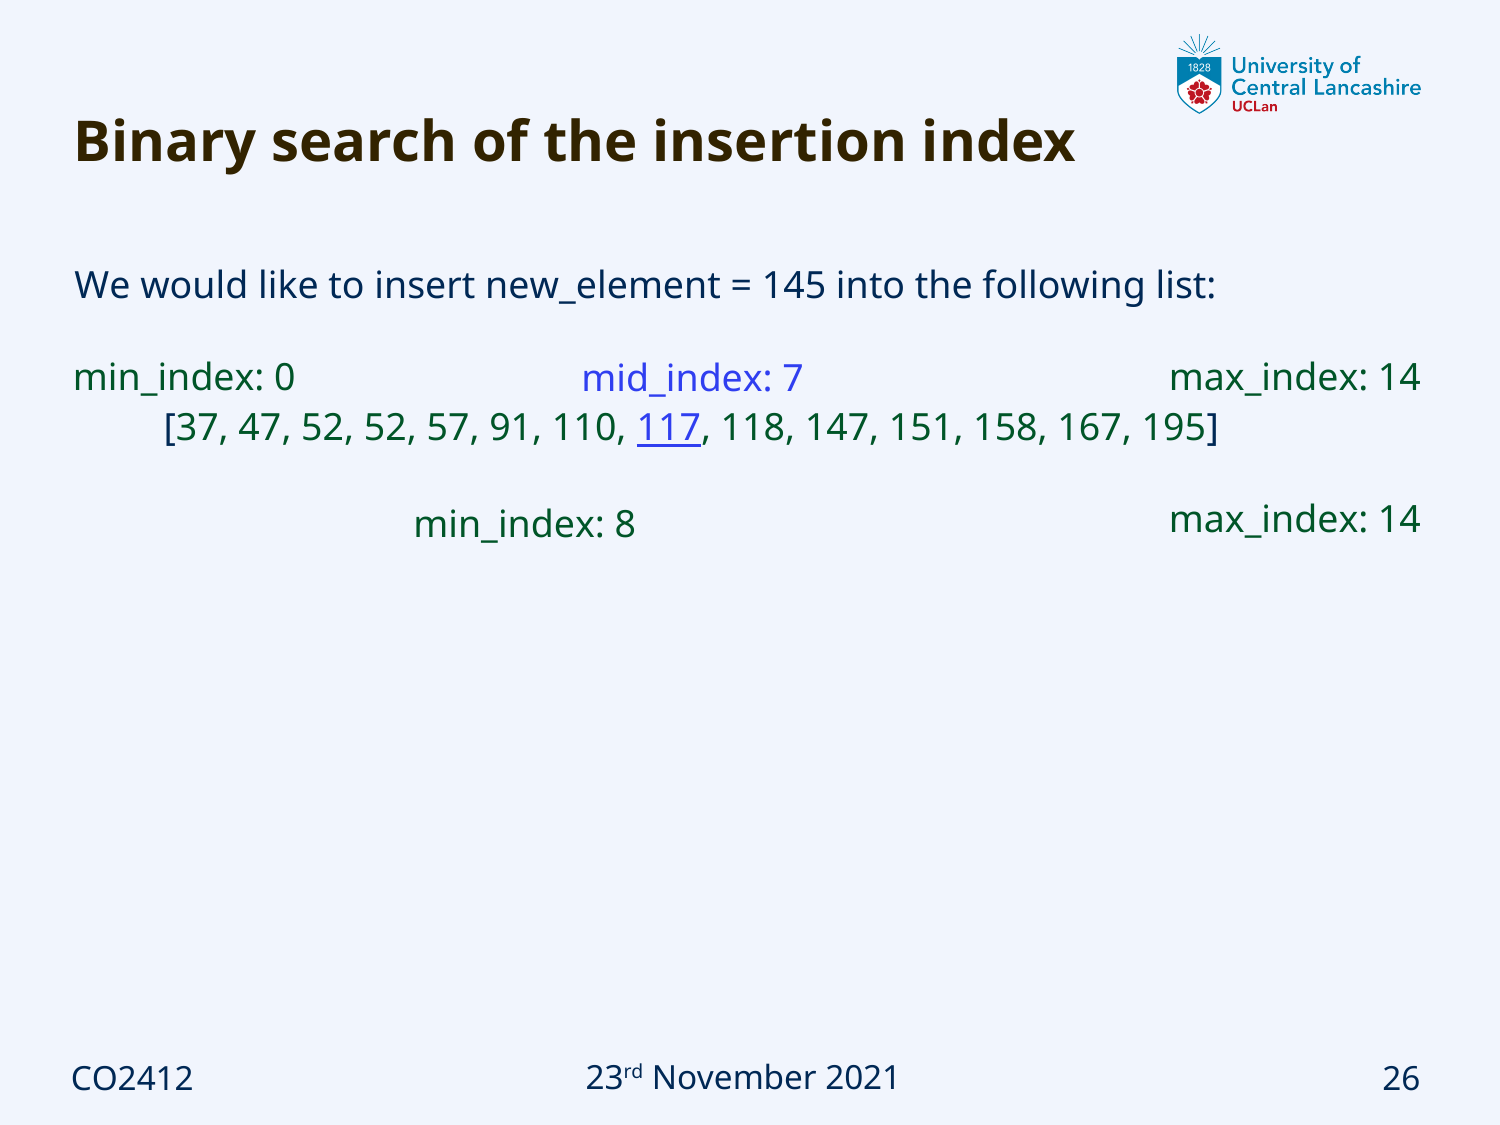

# Binary search of the insertion index
We would like to insert new_element = 145 into the following list:
min_index: 0
max_index: 14
mid_index: 7
[37, 47, 52, 52, 57, 91, 110, 117, 118, 147, 151, 158, 167, 195]
max_index: 14
min_index: 8